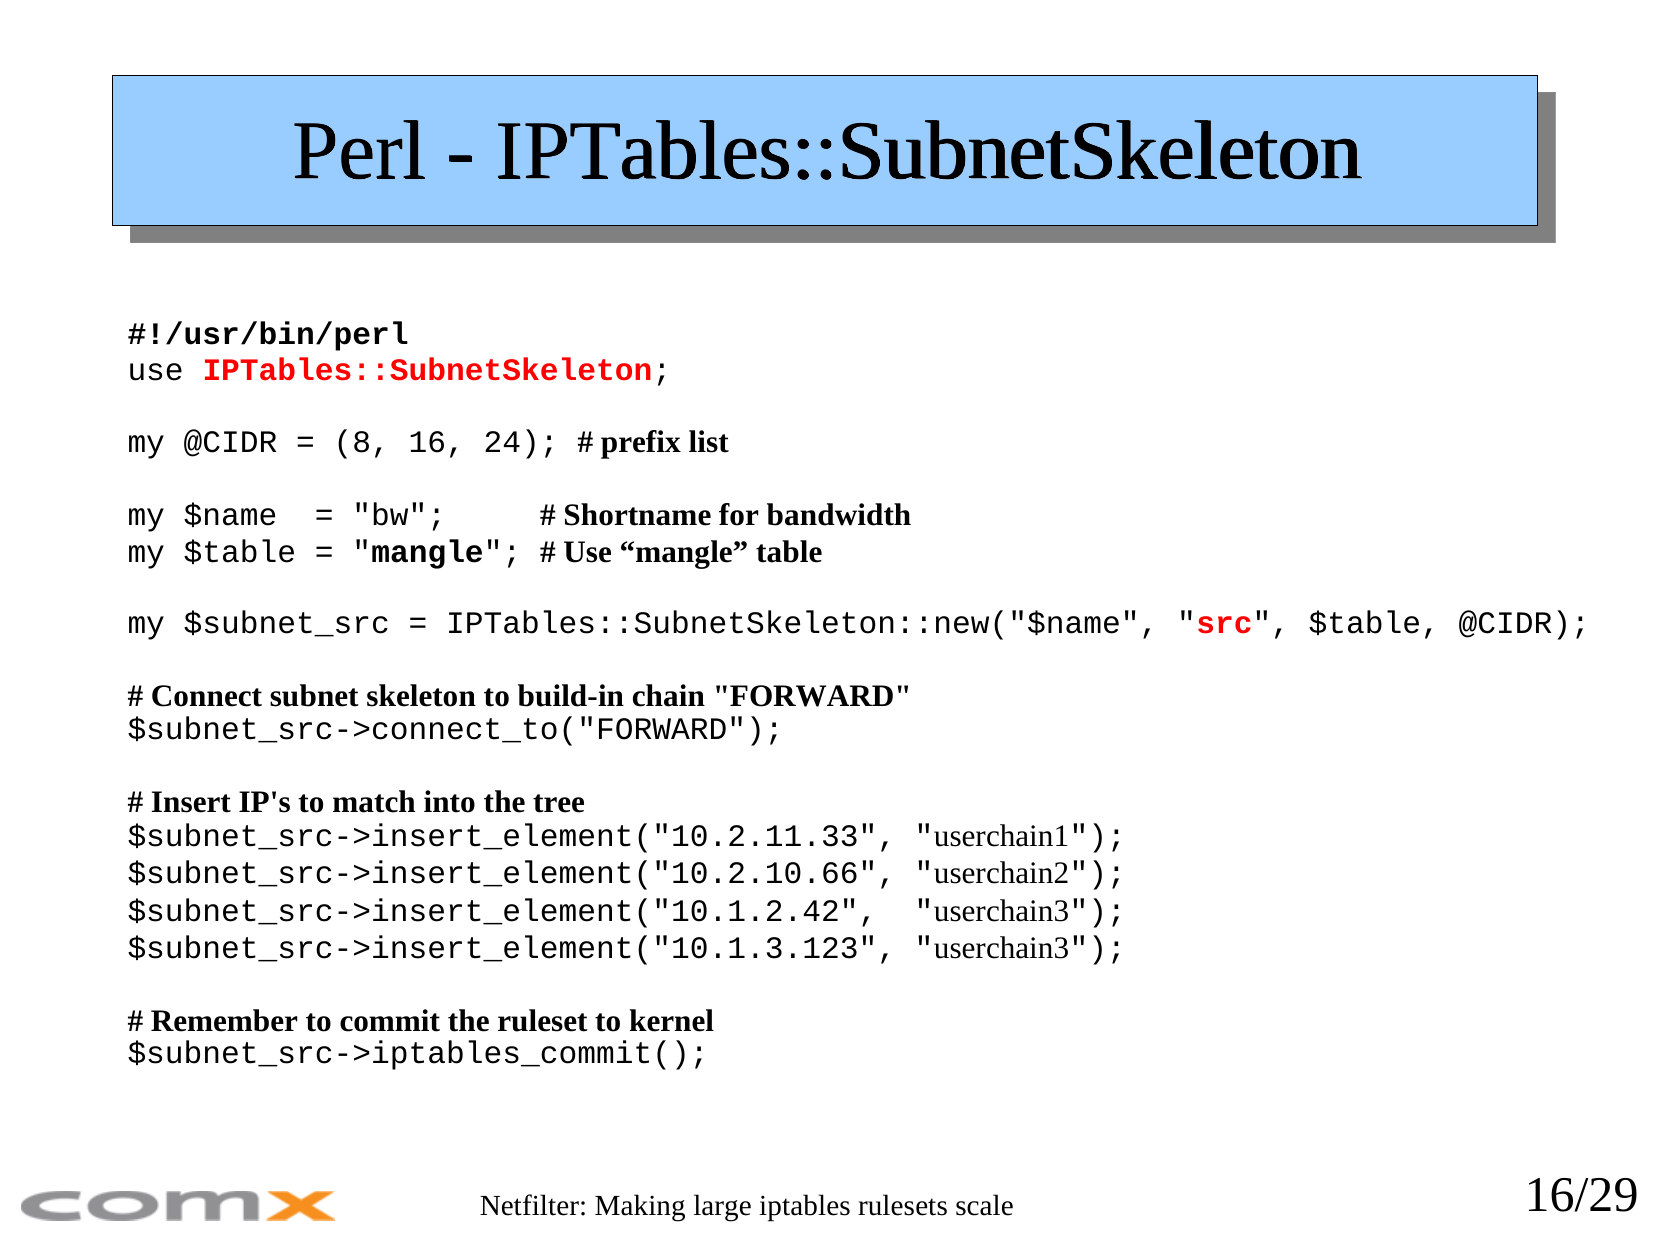

# Perl - IPTables::SubnetSkeleton
#!/usr/bin/perl
use IPTables::SubnetSkeleton;
my @CIDR = (8, 16, 24); # prefix list
my $name = "bw"; # Shortname for bandwidth
my $table = "mangle"; # Use “mangle” table
my $subnet_src = IPTables::SubnetSkeleton::new("$name", "src", $table, @CIDR);
# Connect subnet skeleton to build-in chain "FORWARD"
$subnet_src->connect_to("FORWARD");
# Insert IP's to match into the tree
$subnet_src->insert_element("10.2.11.33", "userchain1");
$subnet_src->insert_element("10.2.10.66", "userchain2");
$subnet_src->insert_element("10.1.2.42", "userchain3");
$subnet_src->insert_element("10.1.3.123", "userchain3");
# Remember to commit the ruleset to kernel
$subnet_src->iptables_commit();